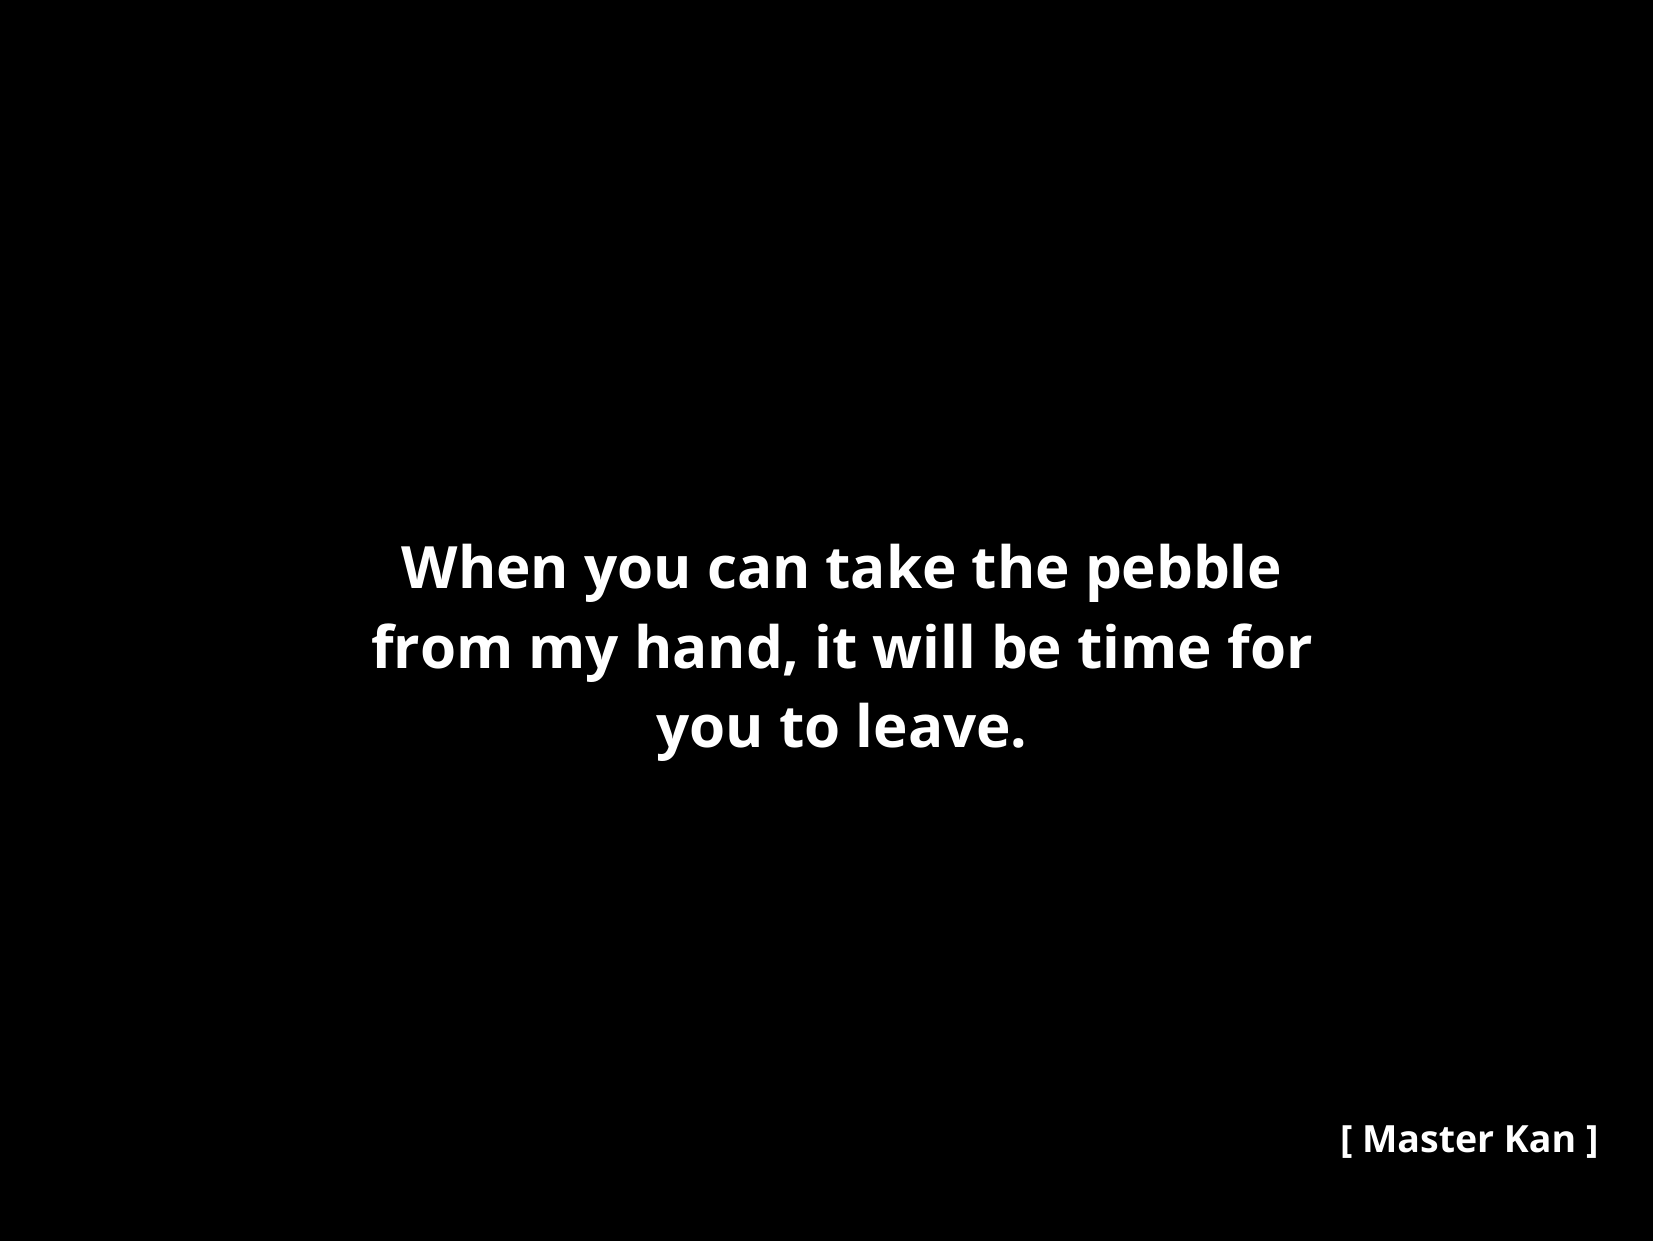

When you can take the pebble from my hand, it will be time for you to leave.
[ Master Kan ]